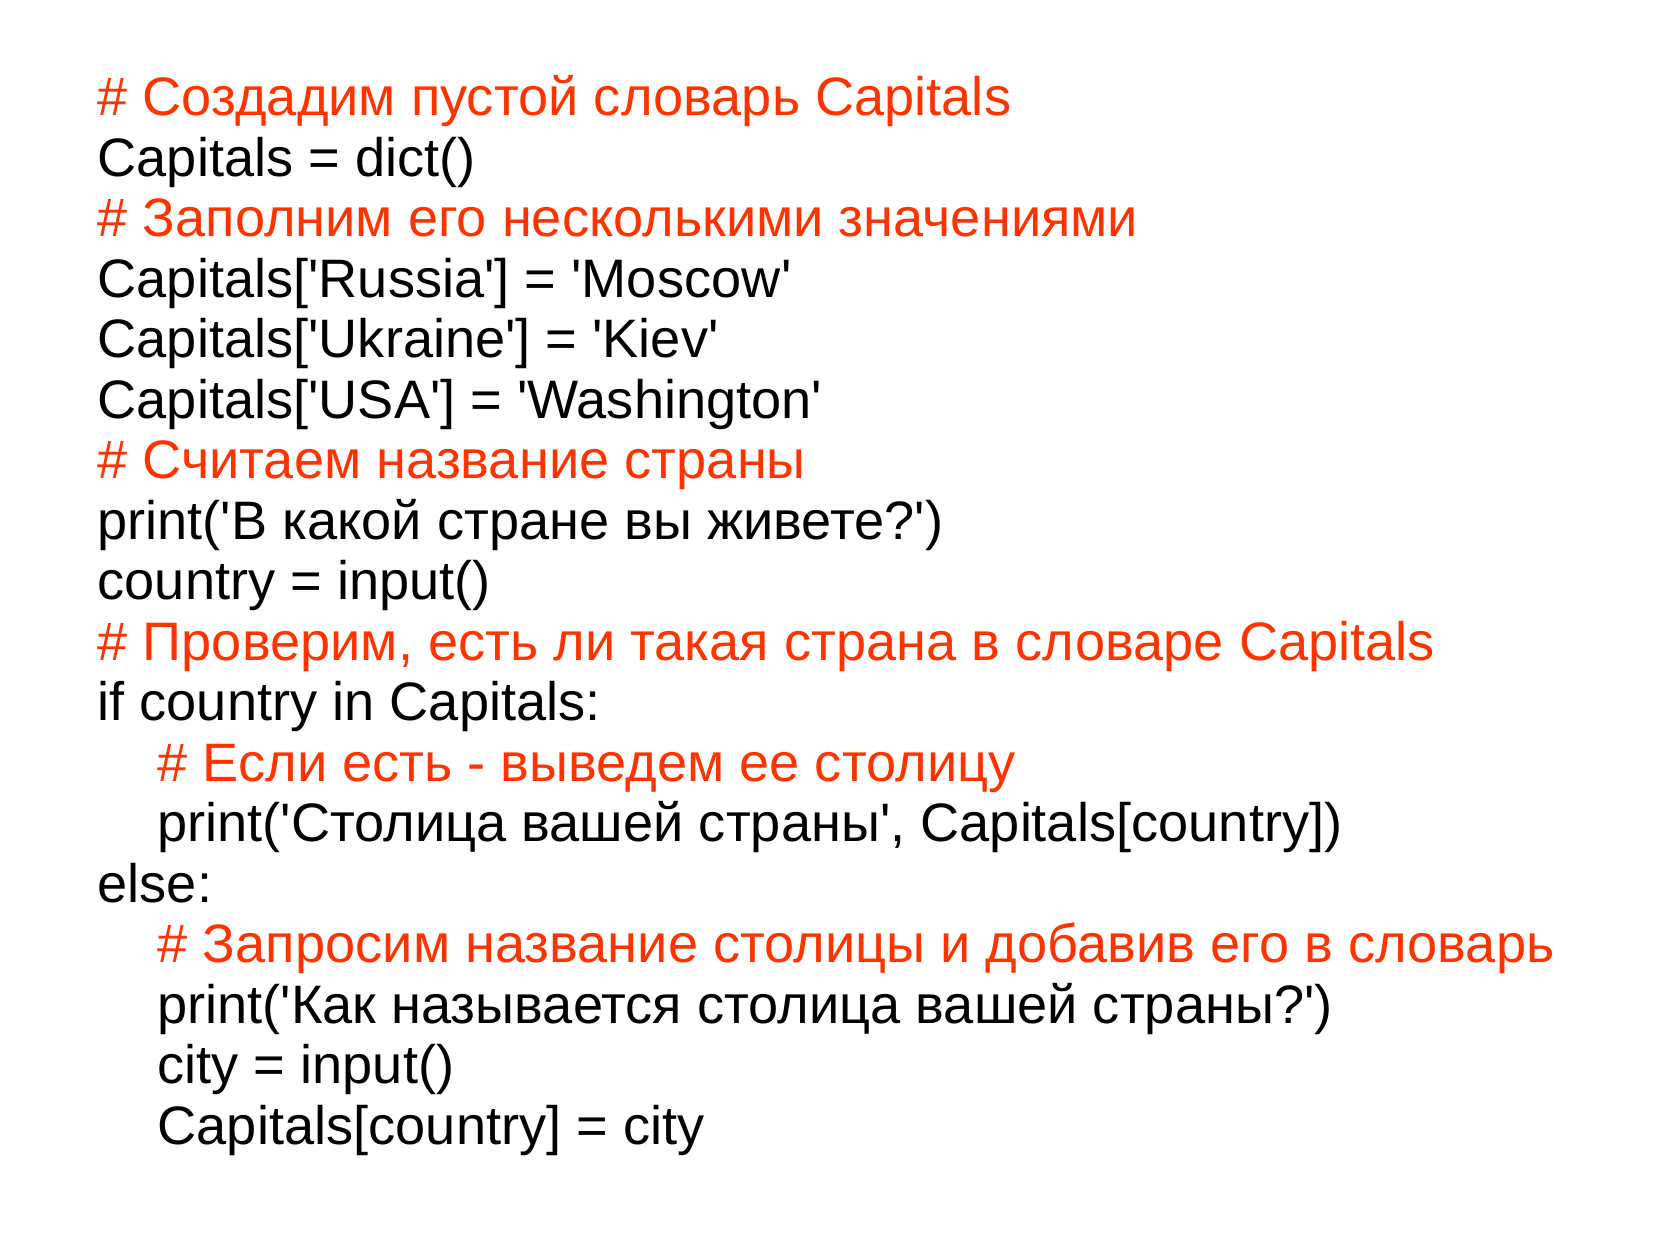

# Создадим пустой словарь Capitals
Capitals = dict()
# Заполним его несколькими значениями
Capitals['Russia'] = 'Moscow'
Capitals['Ukraine'] = 'Kiev'
Capitals['USA'] = 'Washington'
# Считаем название страны
print('В какой стране вы живете?')
country = input()
# Проверим, есть ли такая страна в словаре Capitals
if country in Capitals:
 # Если есть - выведем ее столицу
 print('Столица вашей страны', Capitals[country])
else:
 # Запросим название столицы и добавив его в словарь
 print('Как называется столица вашей страны?')
 city = input()
 Capitals[country] = city